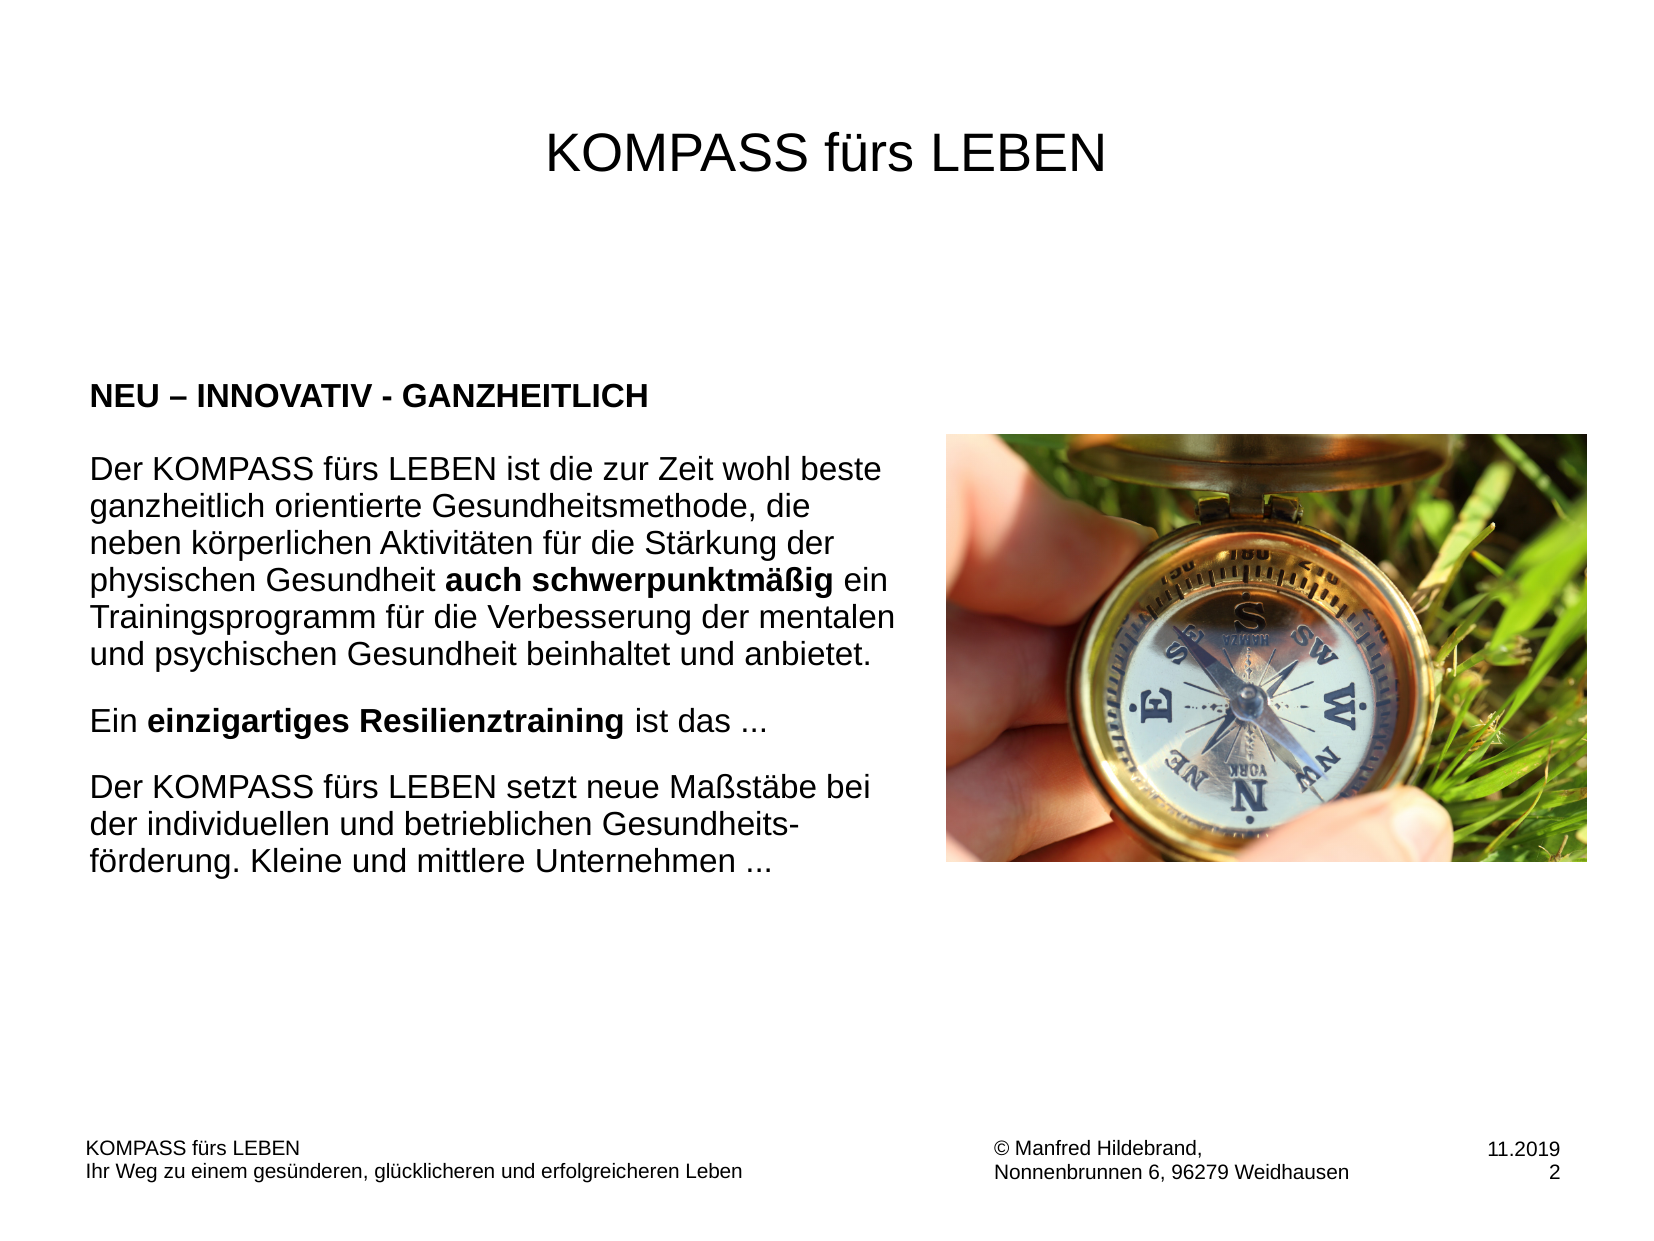

# KOMPASS fürs LEBEN
NEU – INNOVATIV - GANZHEITLICH
Der KOMPASS fürs LEBEN ist die zur Zeit wohl beste ganzheitlich orientierte Gesundheitsmethode, die neben körperlichen Aktivitäten für die Stärkung der physischen Gesundheit auch schwerpunktmäßig ein Trainingsprogramm für die Verbesserung der mentalen und psychischen Gesundheit beinhaltet und anbietet.
Ein einzigartiges Resilienztraining ist das ...
Der KOMPASS fürs LEBEN setzt neue Maßstäbe bei der individuellen und betrieblichen Gesundheits-förderung. Kleine und mittlere Unternehmen ...
KOMPASS fürs LEBEN
Ihr Weg zu einem gesünderen, glücklicheren und erfolgreicheren Leben
© Manfred Hildebrand,
Nonnenbrunnen 6, 96279 Weidhausen
11.2019
2